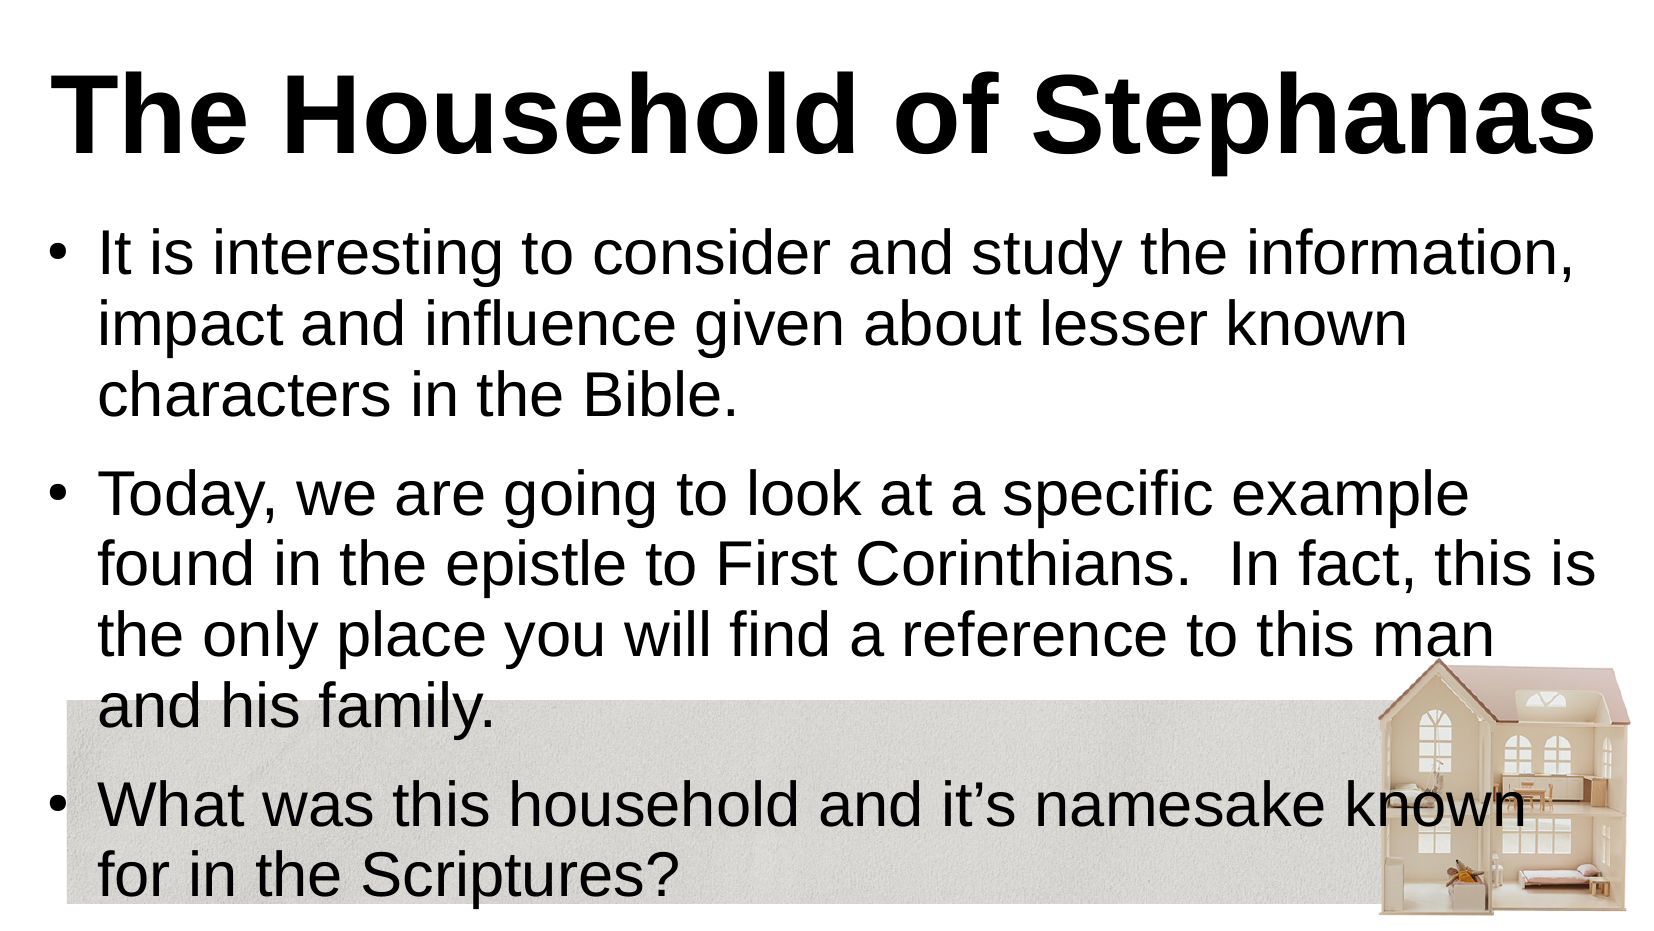

# The Household of Stephanas
It is interesting to consider and study the information, impact and influence given about lesser known characters in the Bible.
Today, we are going to look at a specific example found in the epistle to First Corinthians. In fact, this is the only place you will find a reference to this man and his family.
What was this household and it’s namesake known for in the Scriptures?